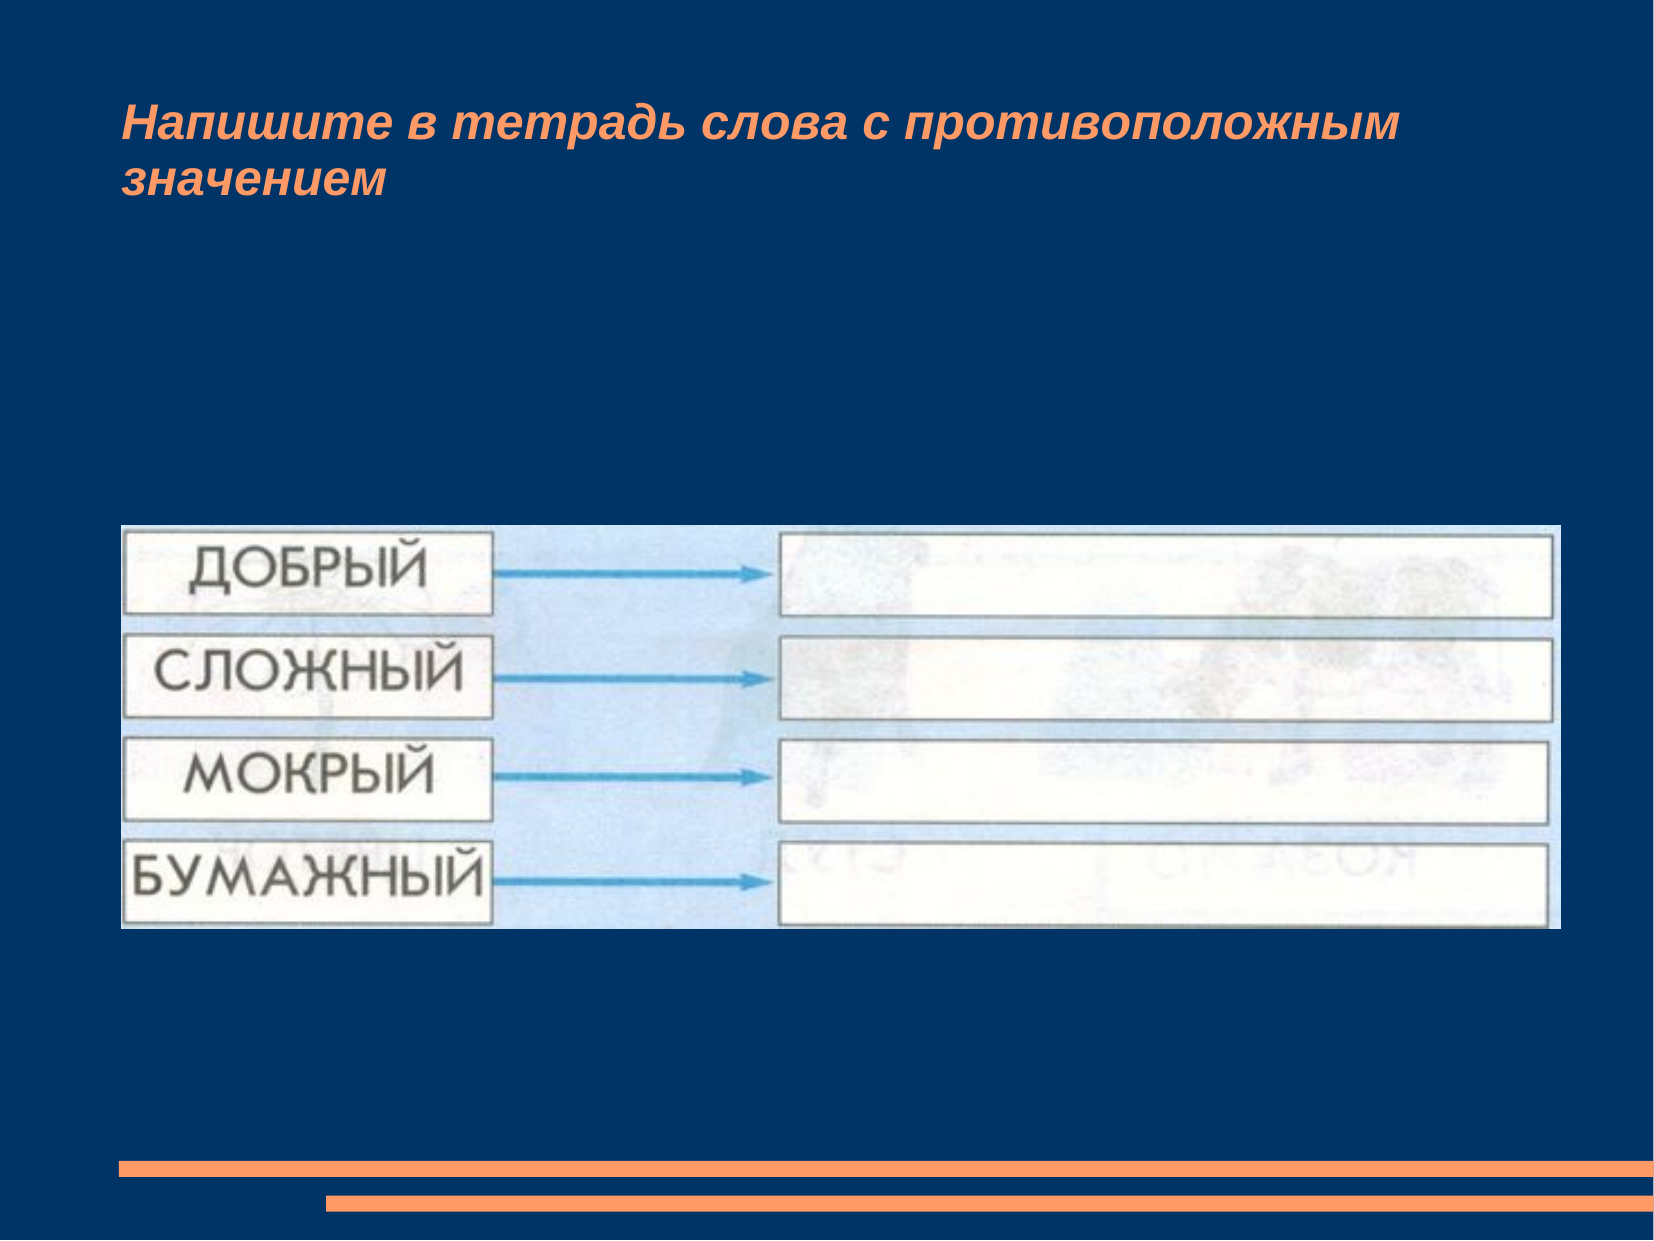

# Напишите в тетрадь слова с противоположным значением